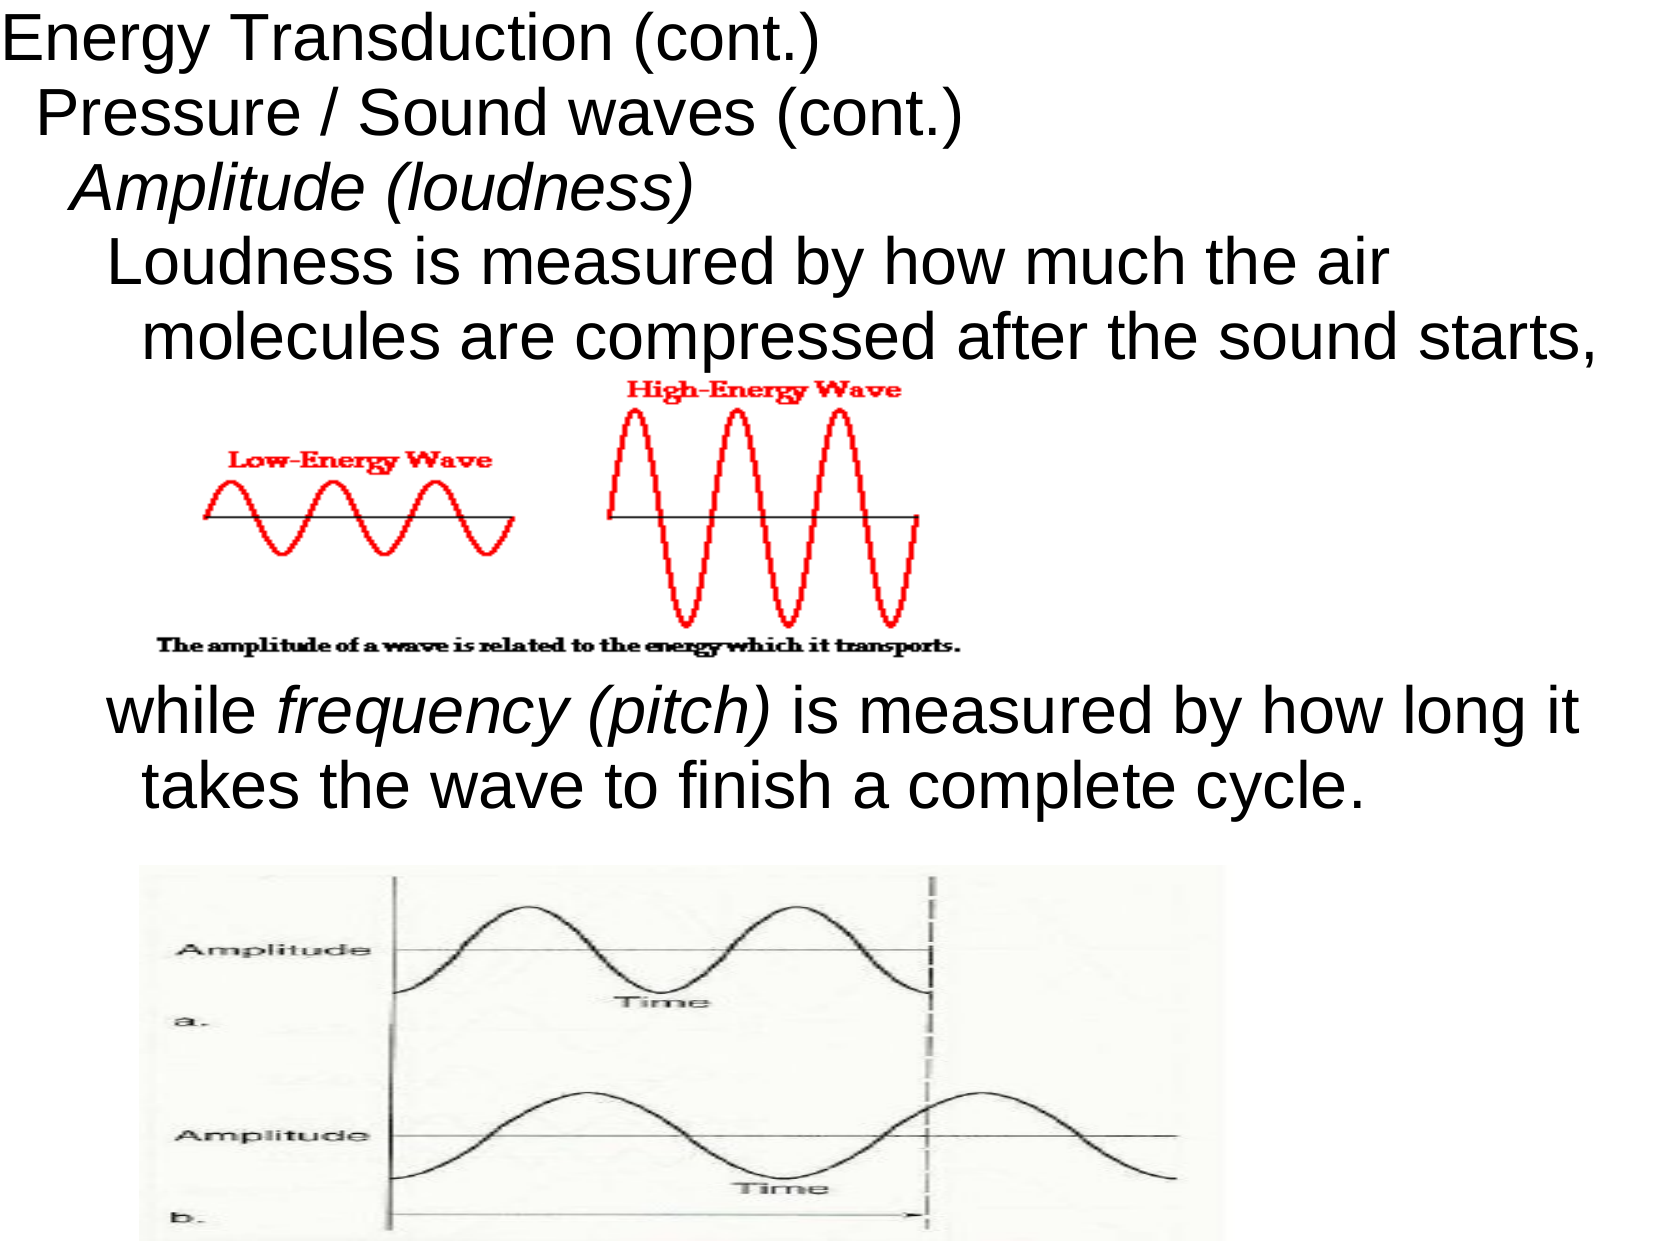

Energy Transduction (cont.)
Pressure / Sound waves (cont.)
Amplitude (loudness)
Loudness is measured by how much the air molecules are compressed after the sound starts,
while frequency (pitch) is measured by how long it takes the wave to finish a complete cycle.